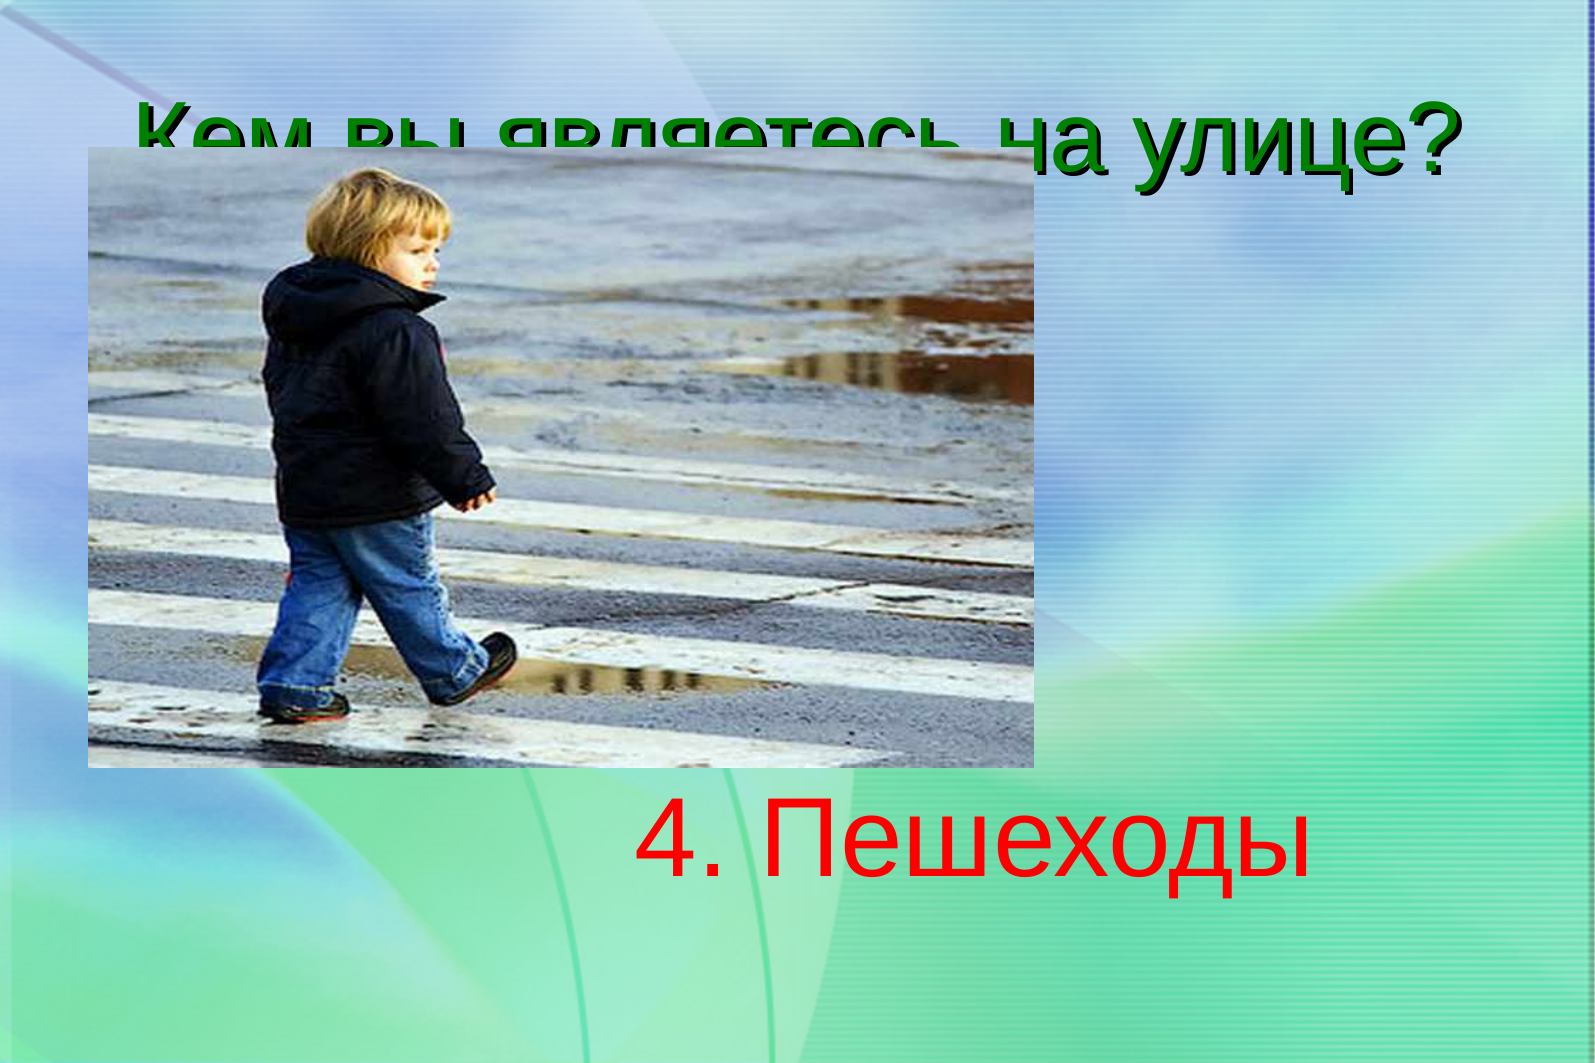

# Кем вы являетесь на улице?
1. Пешеносцы
2. Пешевозы
3. Пешелёты
4. Пешеходы